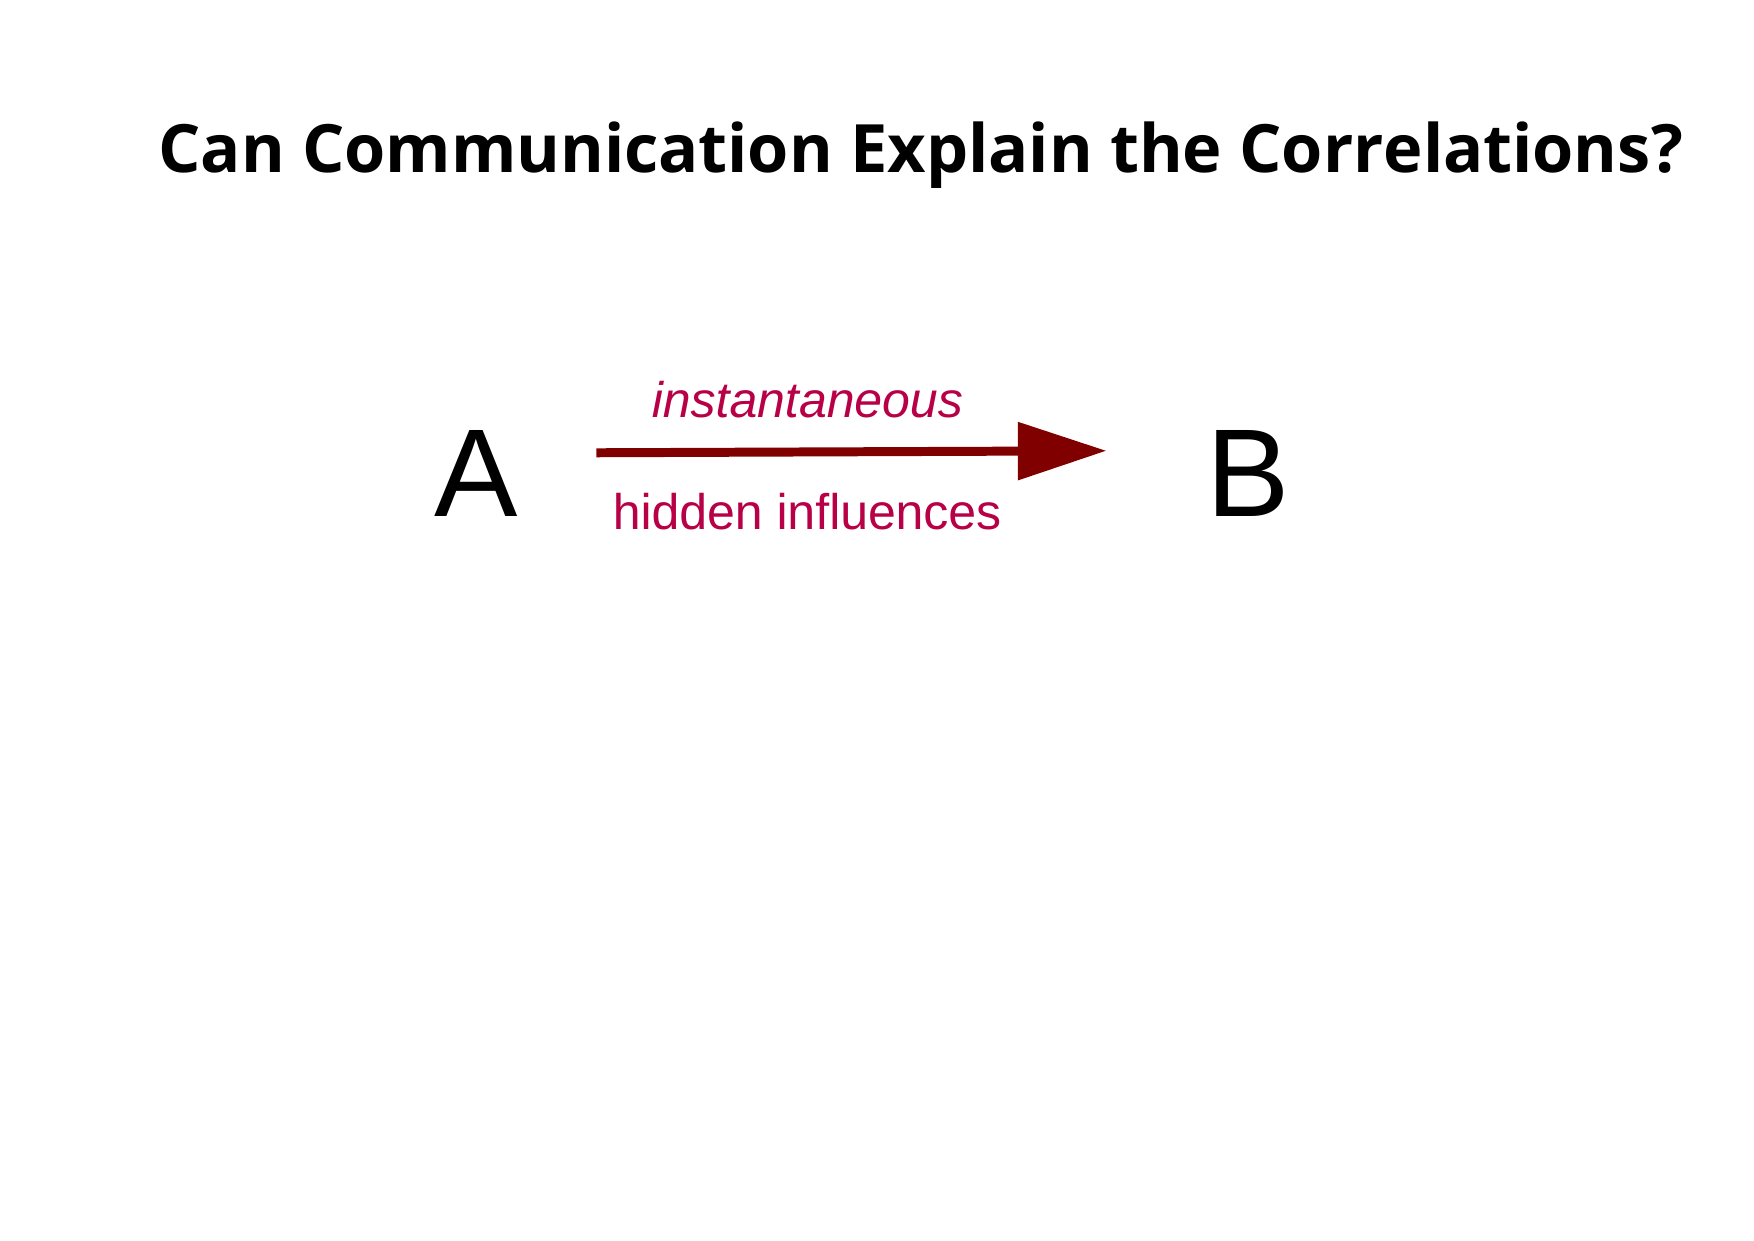

Can Communication Explain the Correlations?
instantaneous
hidden influences
A
B